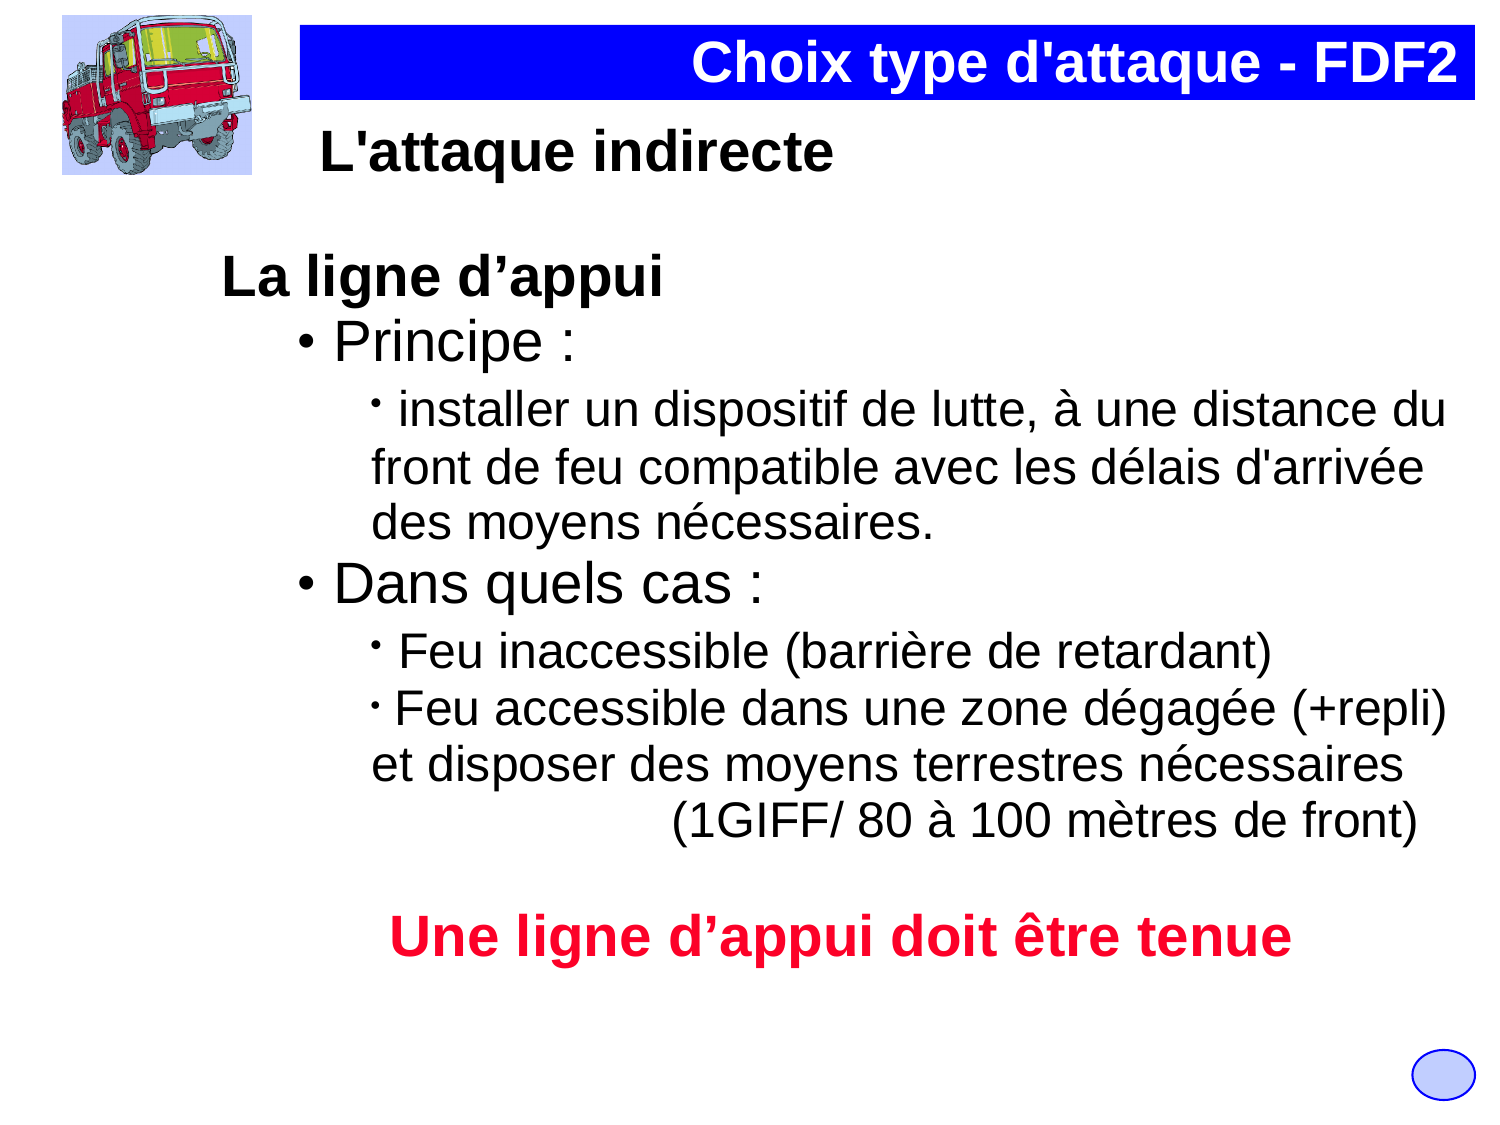

Choix type d'attaque - FDF2
L'attaque indirecte
La ligne d’appui
 Principe :
 installer un dispositif de lutte, à une distance du front de feu compatible avec les délais d'arrivée des moyens nécessaires.
 Dans quels cas :
 Feu inaccessible (barrière de retardant)
 Feu accessible dans une zone dégagée (+repli) et disposer des moyens terrestres nécessaires 			(1GIFF/ 80 à 100 mètres de front)
Une ligne d’appui doit être tenue